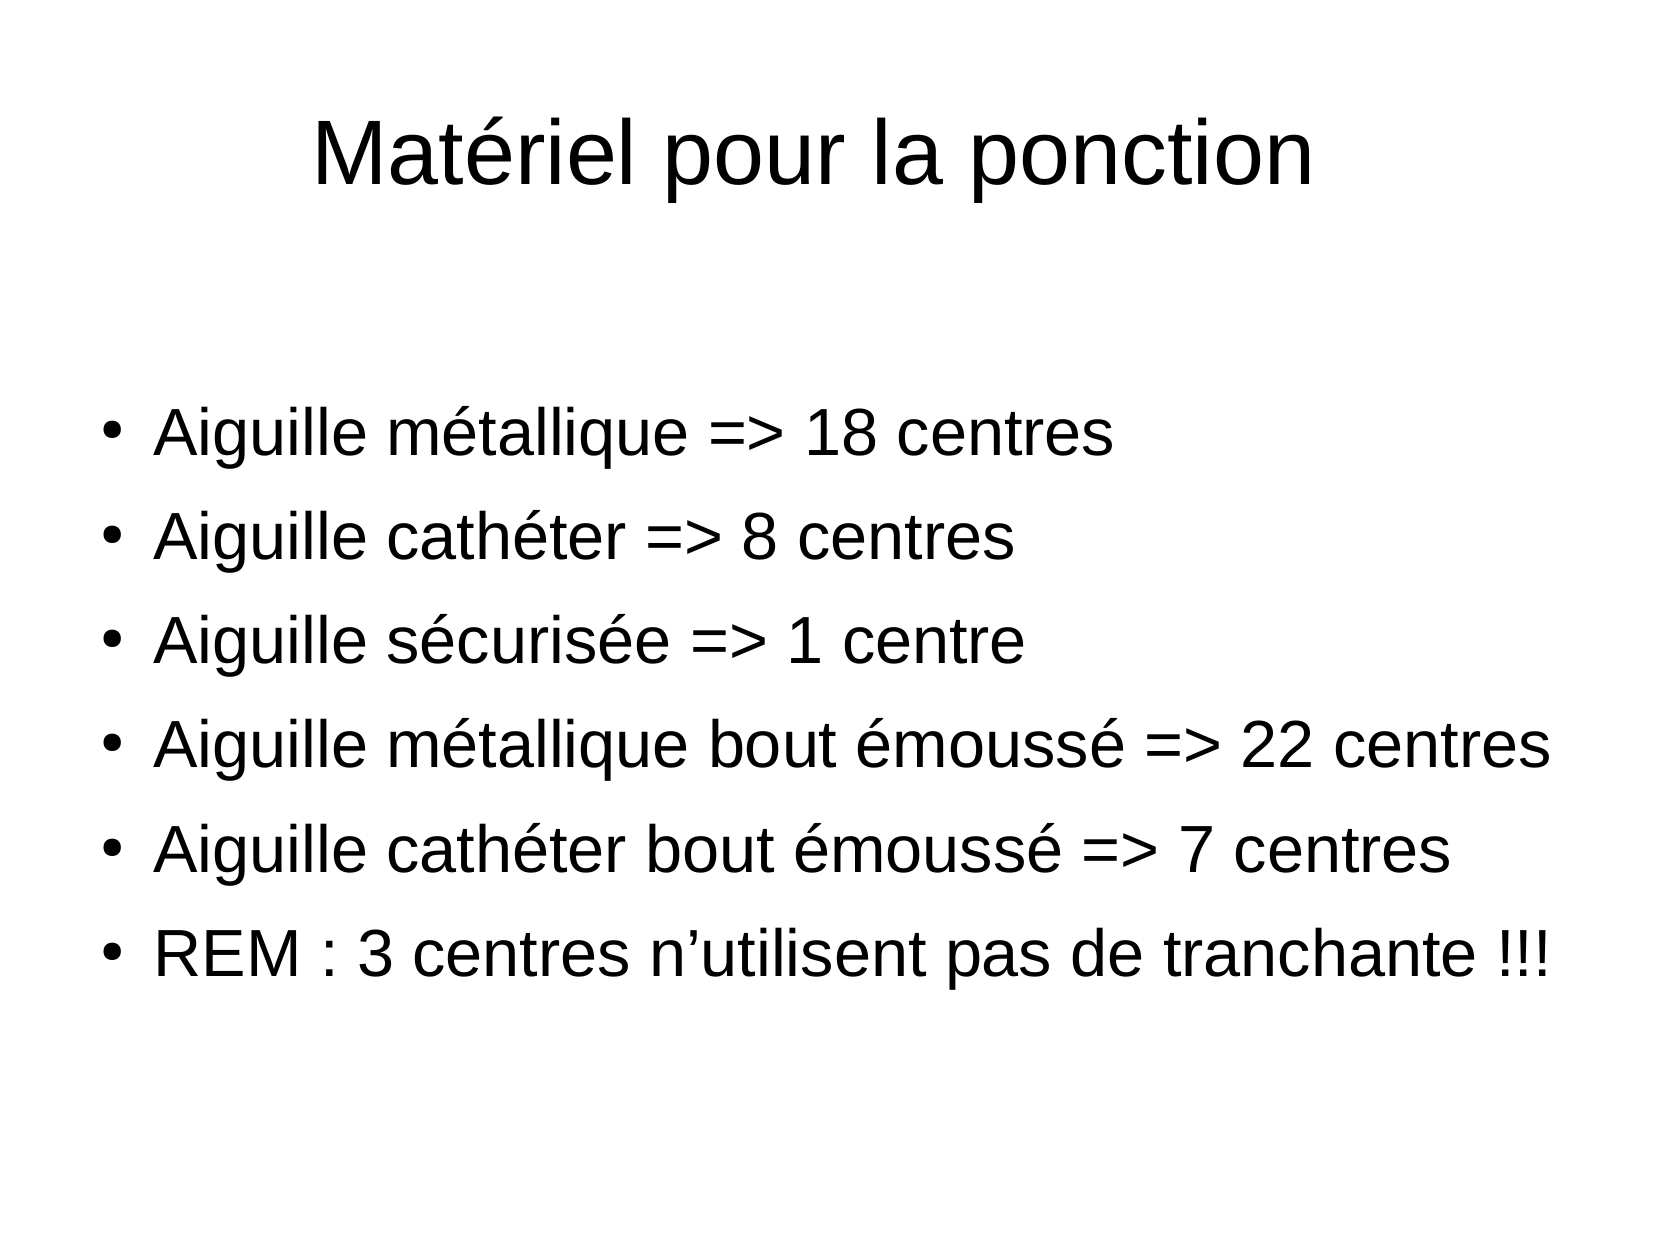

# Matériel pour la ponction
Aiguille métallique => 18 centres
Aiguille cathéter => 8 centres
Aiguille sécurisée => 1 centre
Aiguille métallique bout émoussé => 22 centres
Aiguille cathéter bout émoussé => 7 centres
REM : 3 centres n’utilisent pas de tranchante !!!